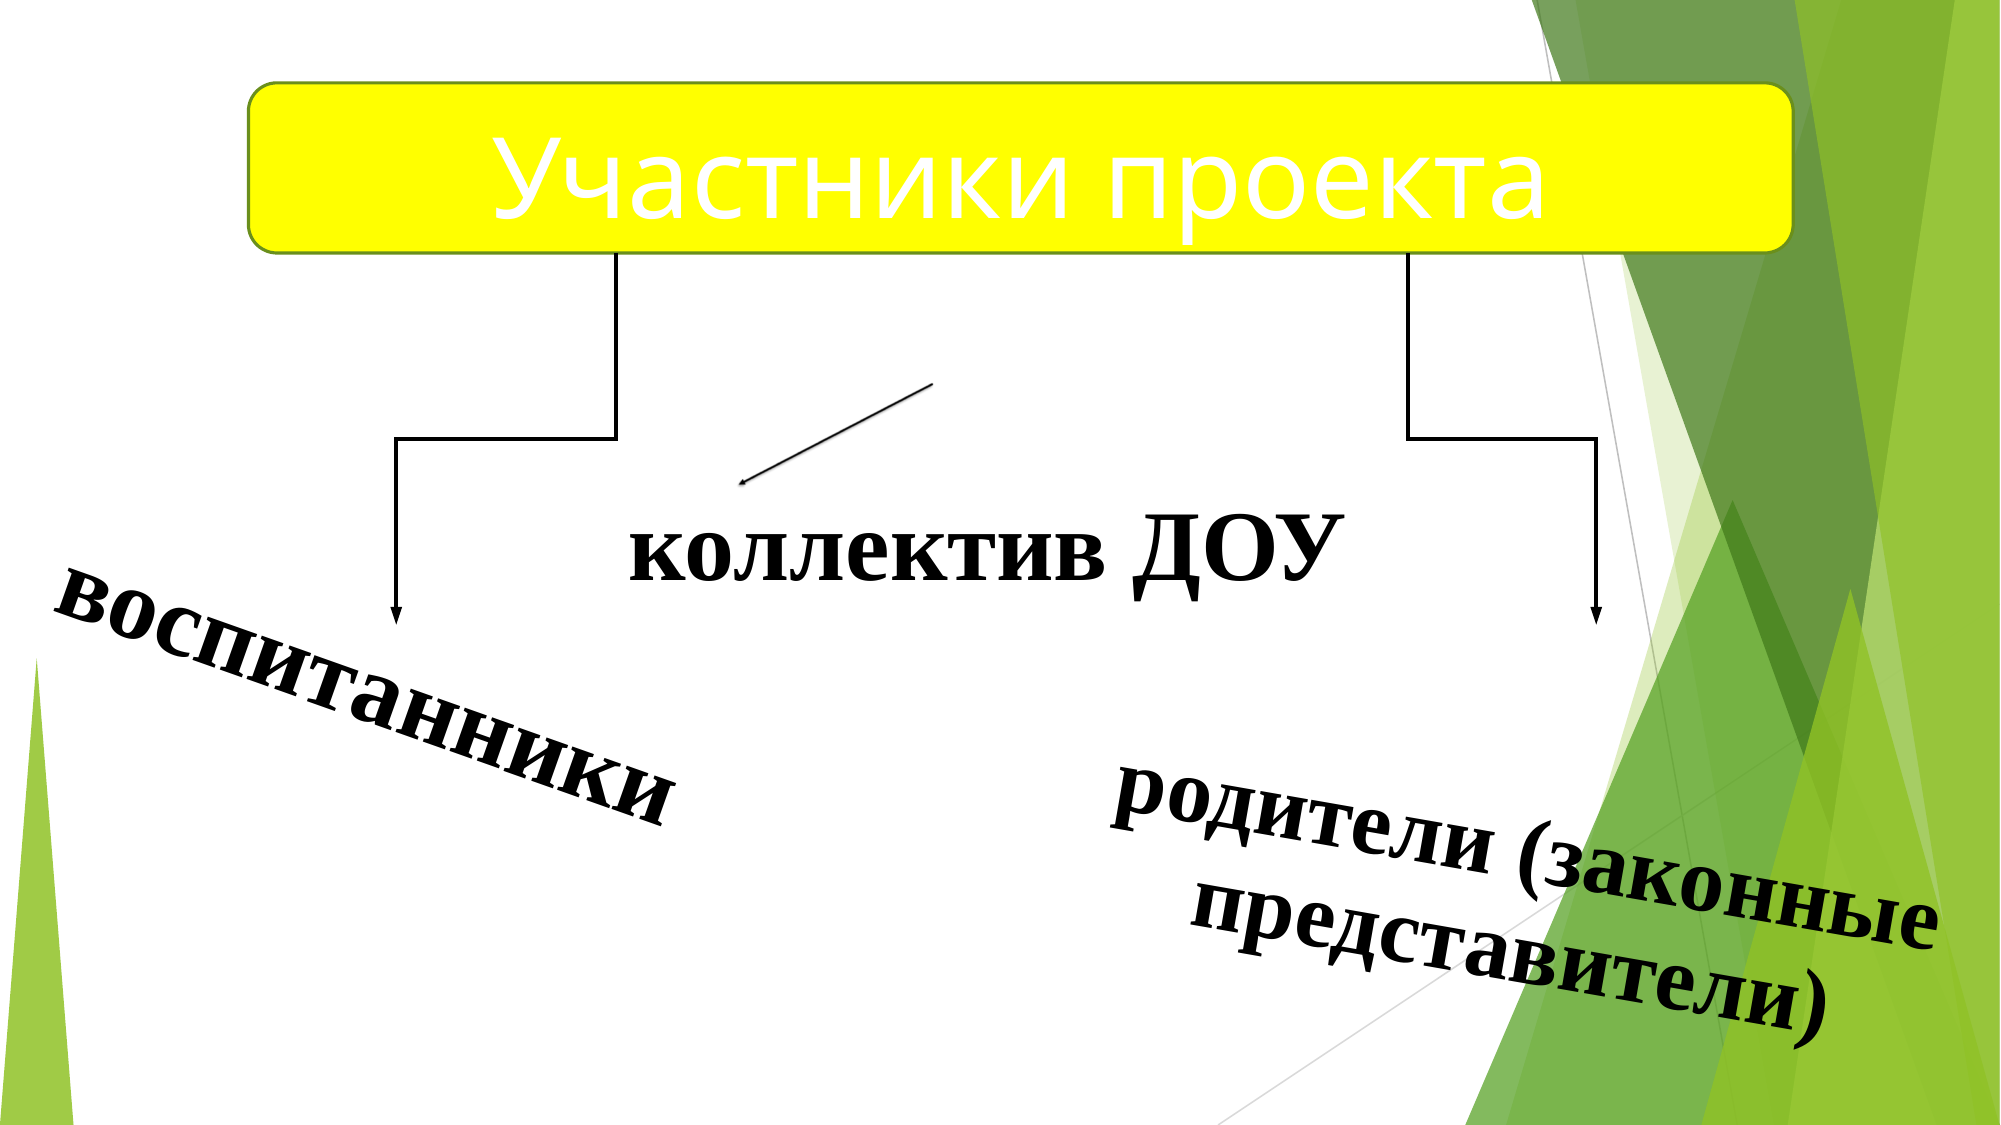

Участники проекта
коллектив ДОУ
воспитанники
родители (законные представители)